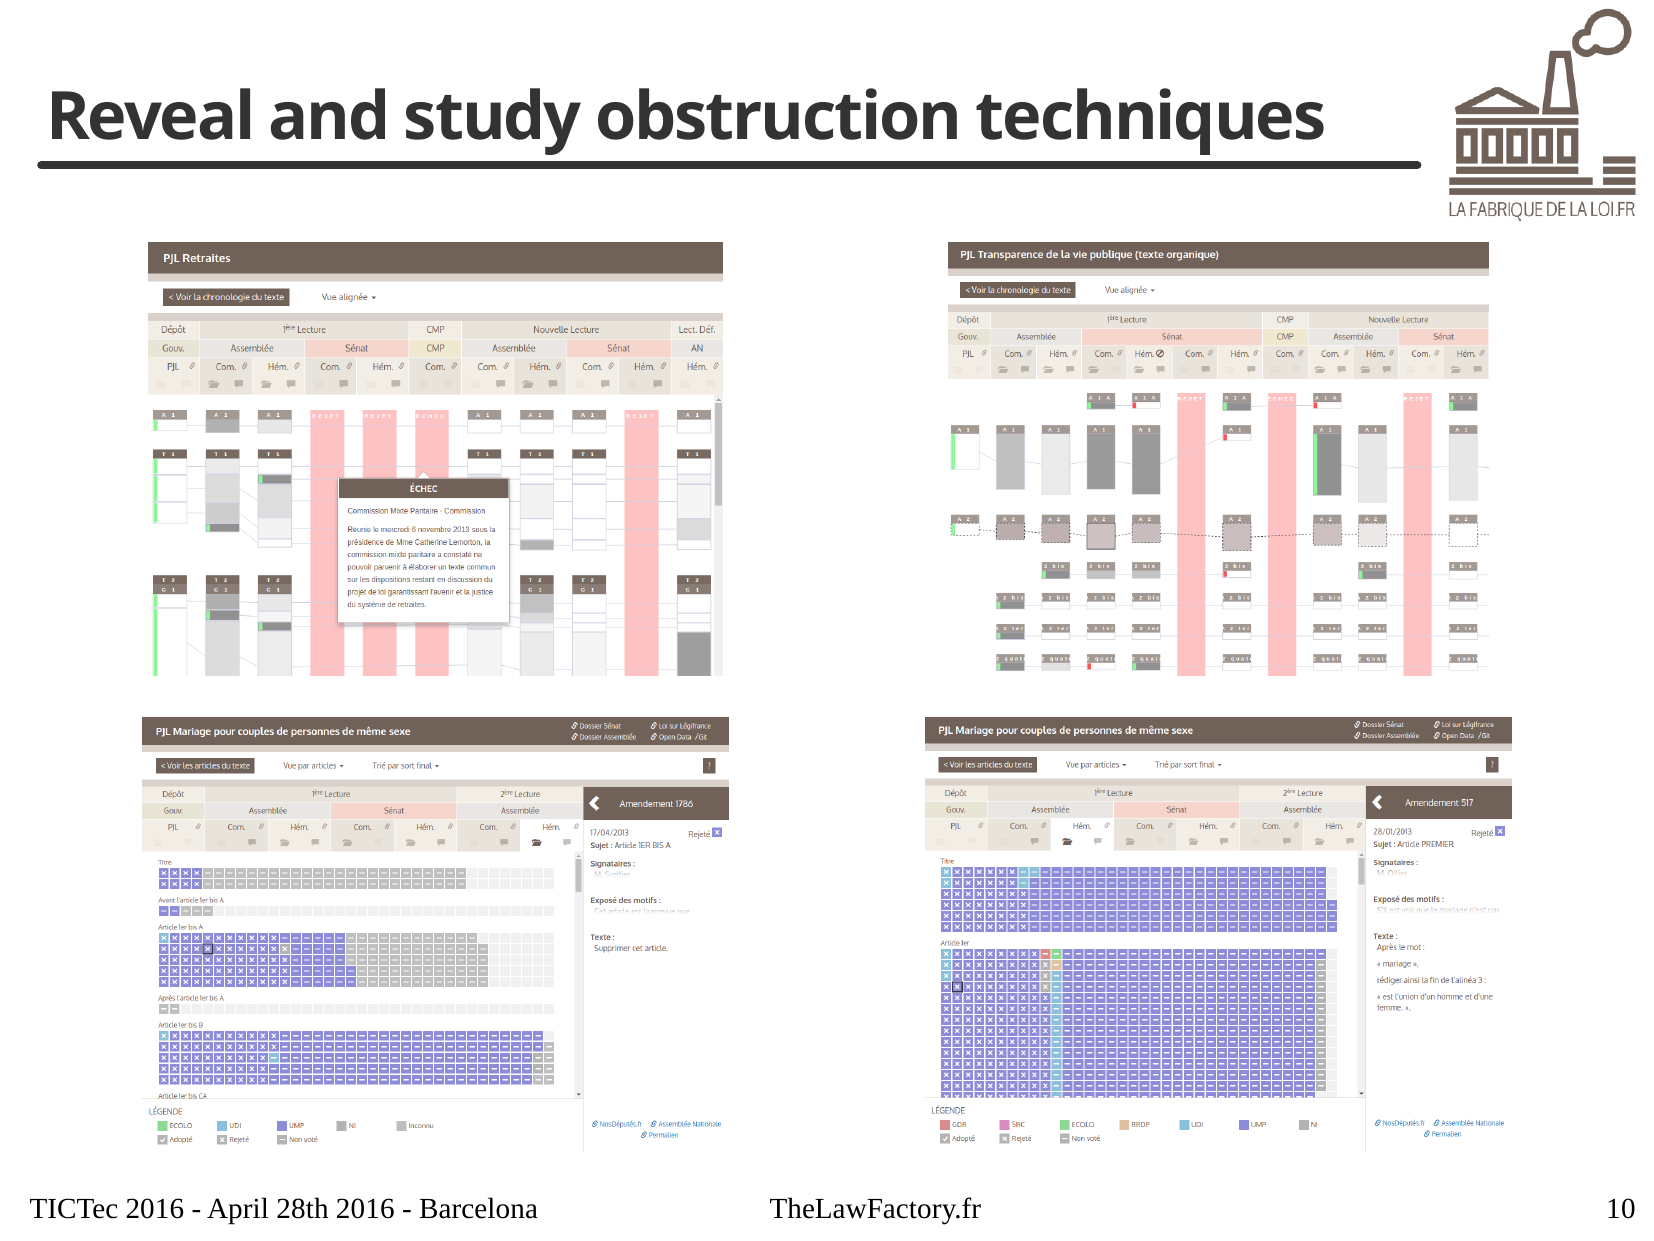

# Reveal and study obstruction techniques
TICTec 2016 - April 28th 2016 - Barcelona
TheLawFactory.fr
10